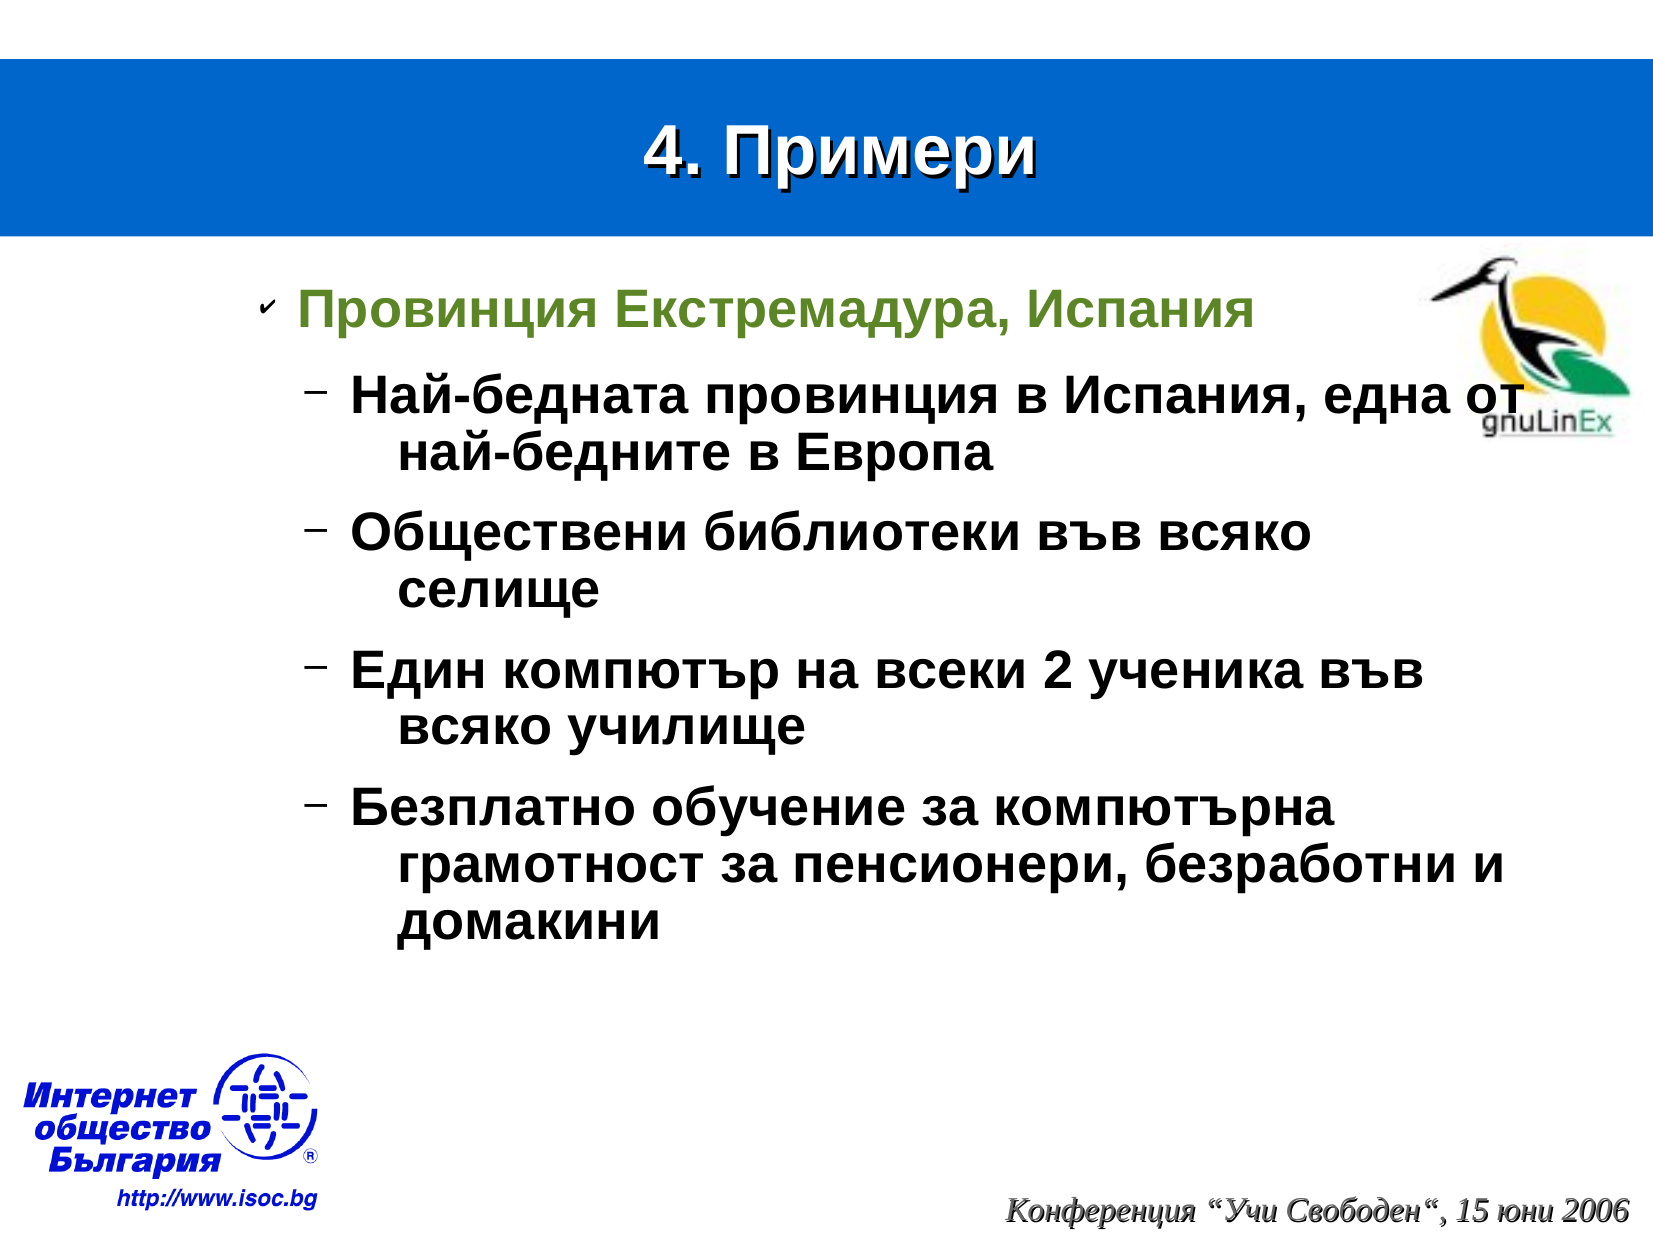

4. Примери
# Провинция Екстремадура, Испания
Най-бедната провинция в Испания, една от най-бедните в Европа
Обществени библиотеки във всяко селище
Един компютър на всеки 2 ученика във всяко училище
Безплатно обучение за компютърна грамотност за пенсионери, безработни и домакини